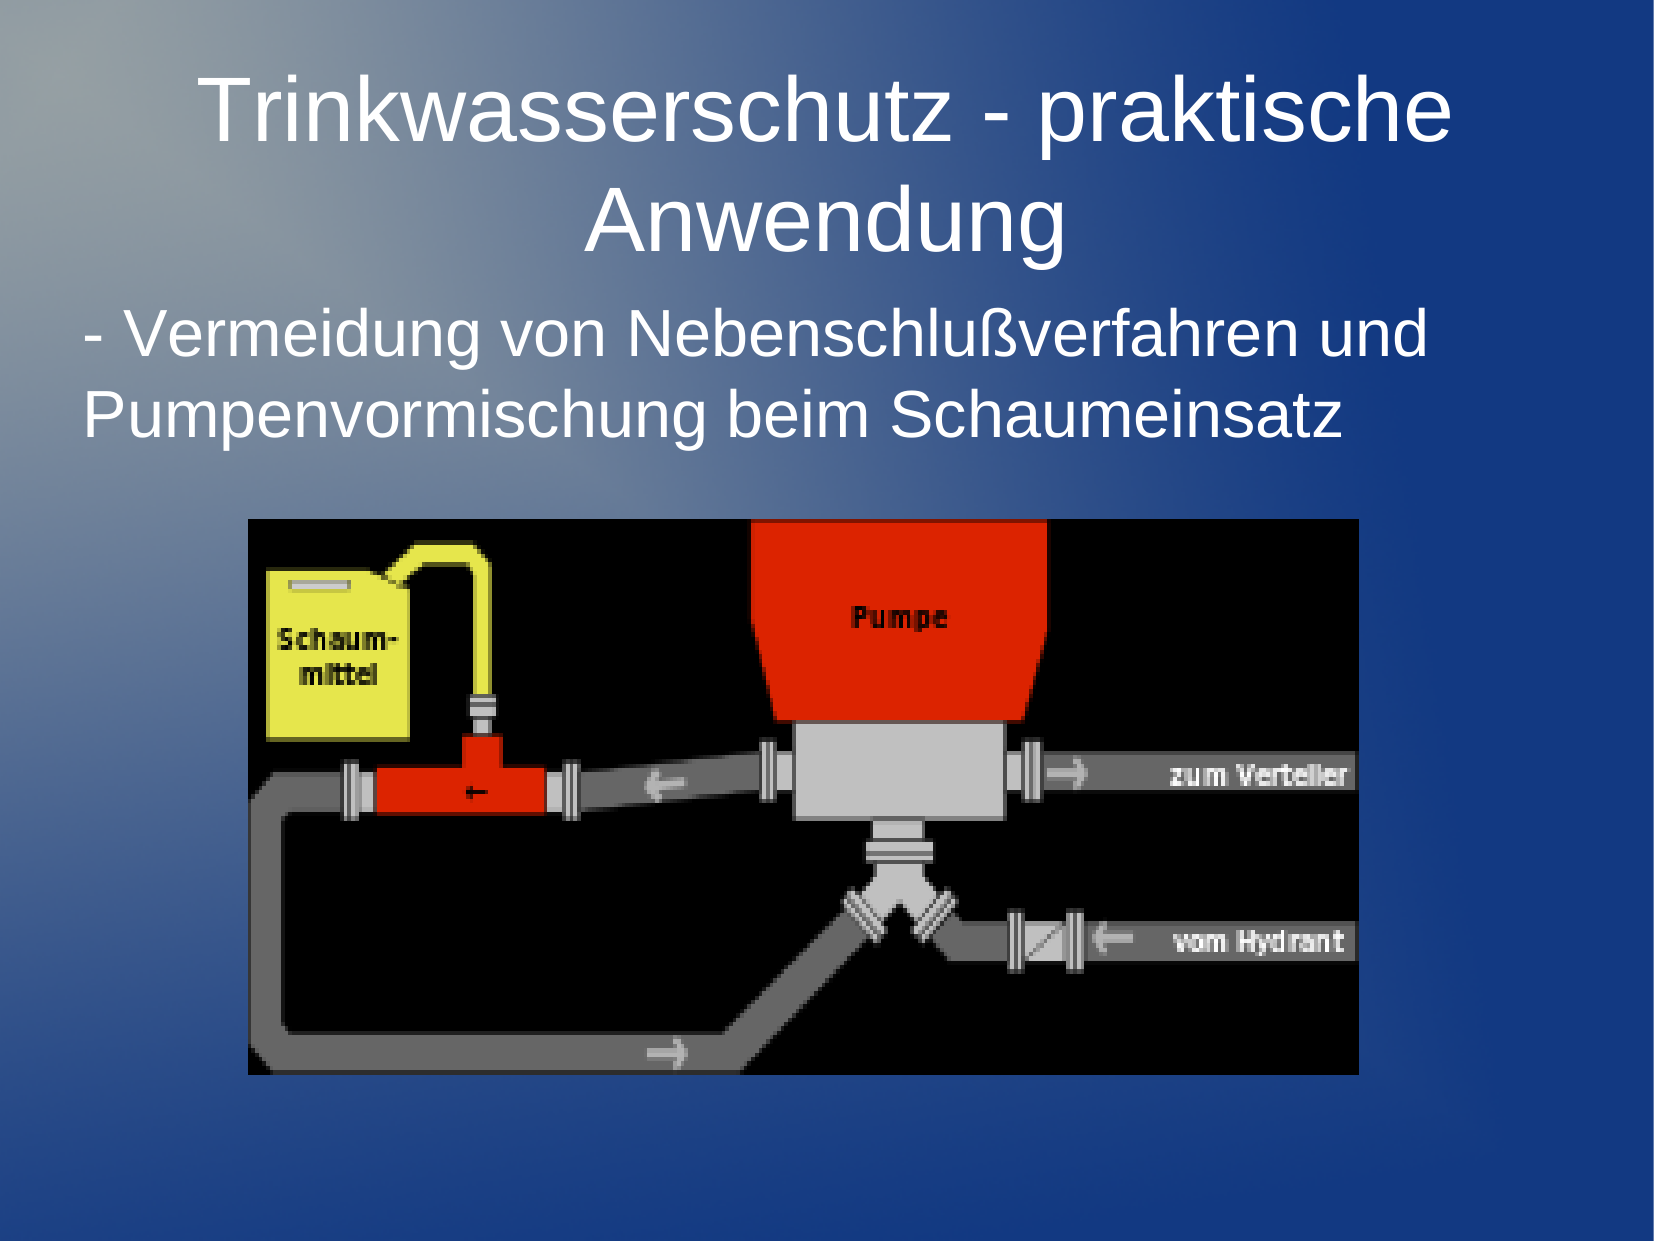

# Trinkwasserschutz - praktische Anwendung
- Vermeidung von Nebenschlußverfahren und Pumpenvormischung beim Schaumeinsatz